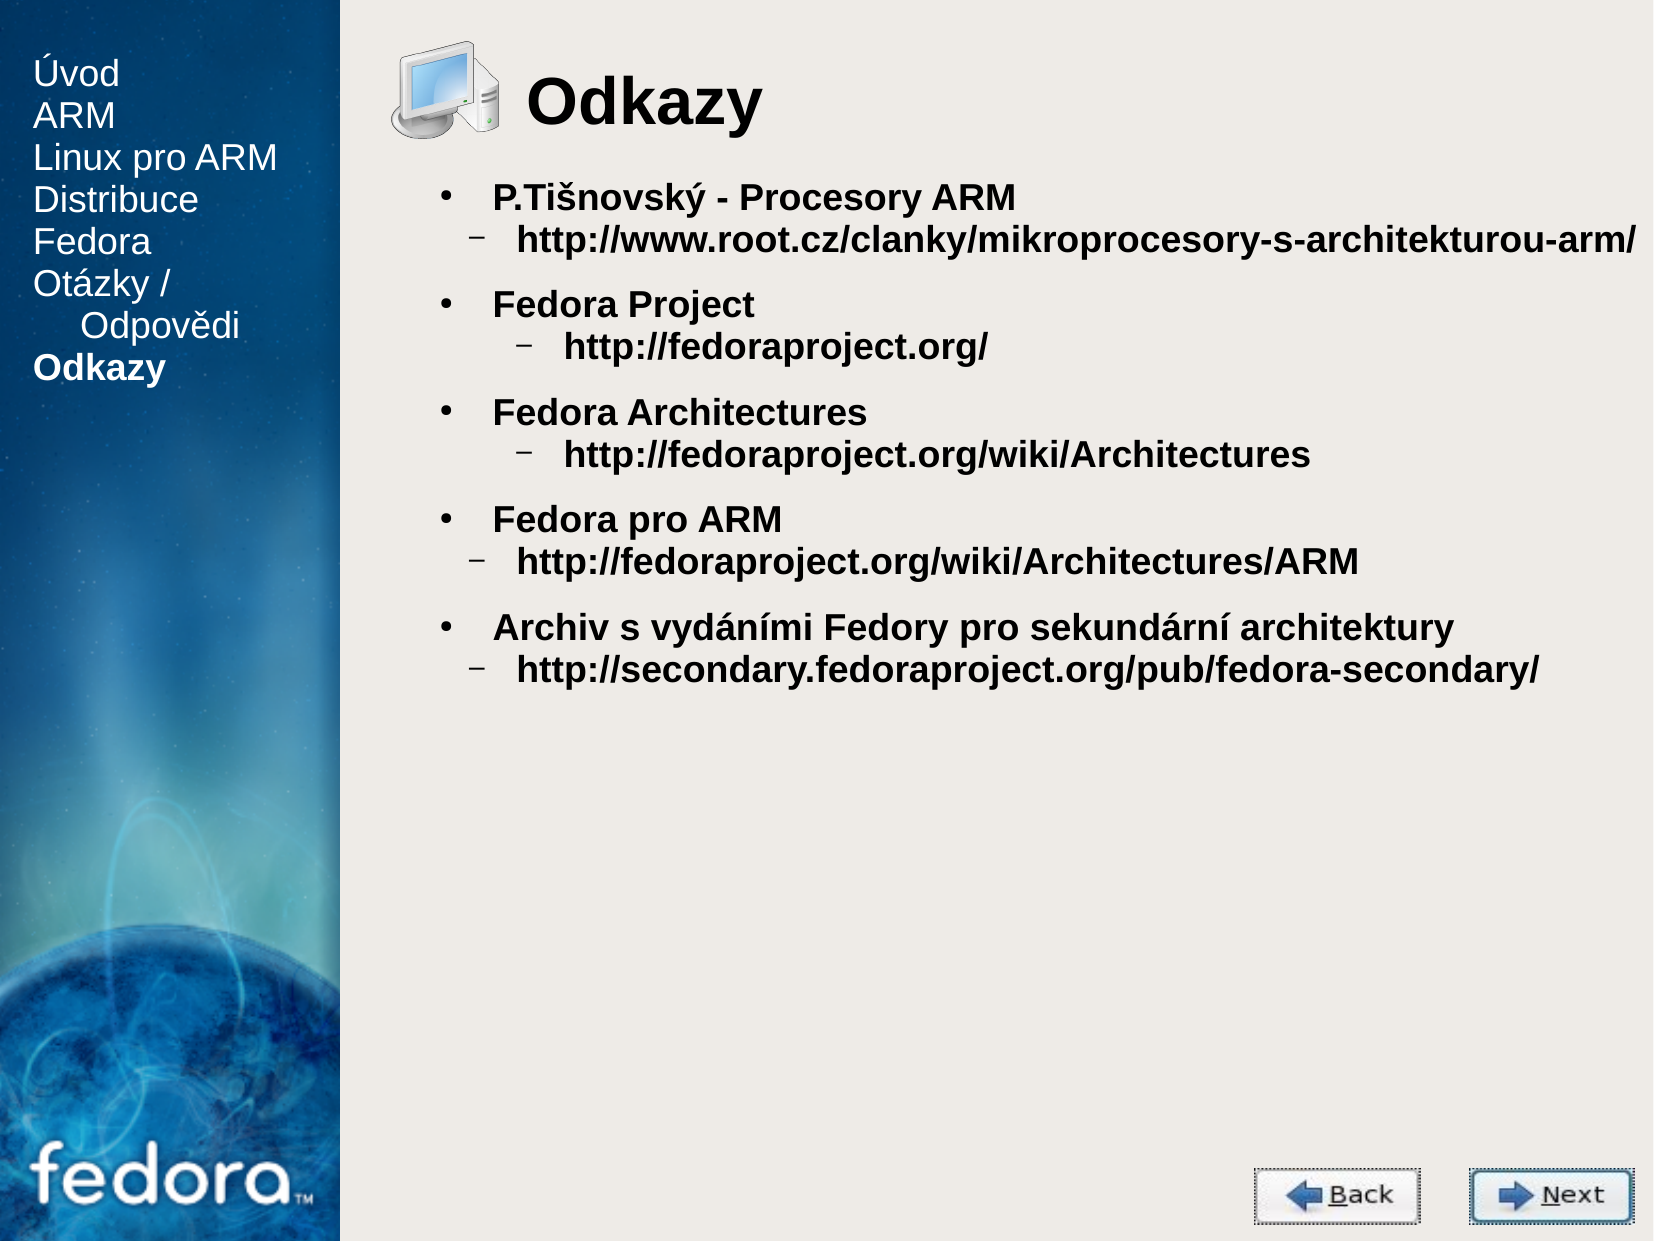

Úvod
ARM
Linux pro ARM
Distribuce
Fedora
Otázky / Odpovědi
Odkazy
# Agenda
Odkazy
P.Tišnovský - Procesory ARM
http://www.root.cz/clanky/mikroprocesory-s-architekturou-arm/
Fedora Project
http://fedoraproject.org/
Fedora Architectures
http://fedoraproject.org/wiki/Architectures
Fedora pro ARM
http://fedoraproject.org/wiki/Architectures/ARM
Archiv s vydáními Fedory pro sekundární architektury
http://secondary.fedoraproject.org/pub/fedora-secondary/